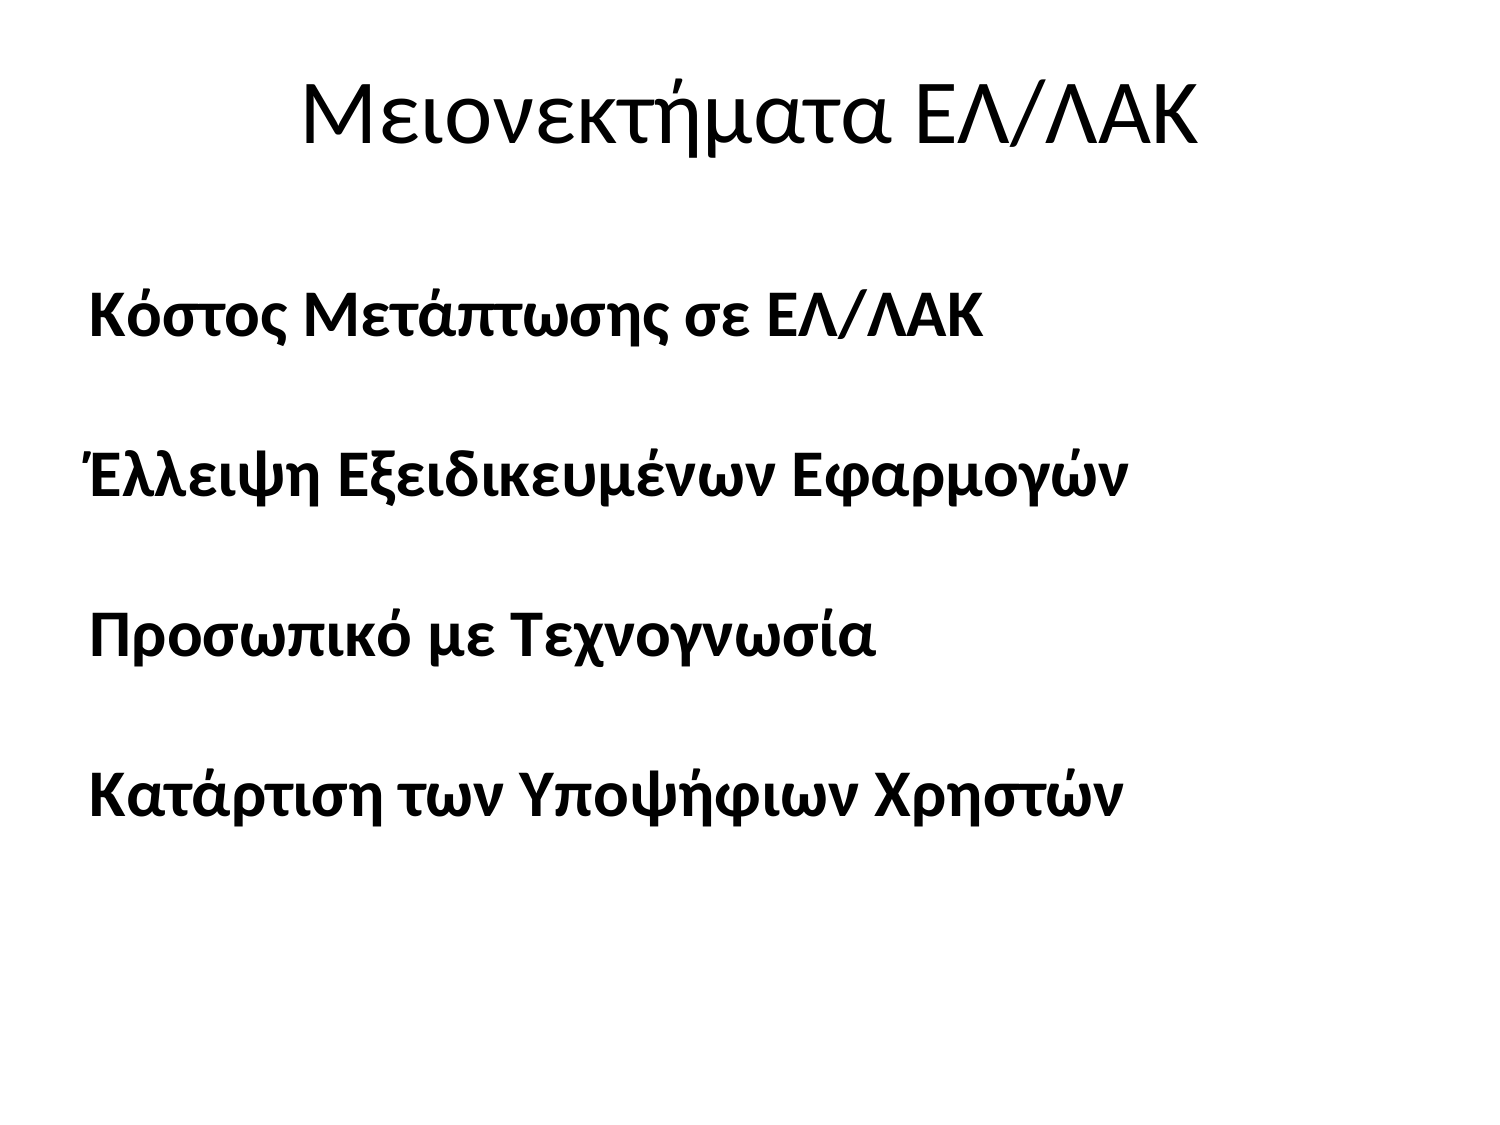

17/5/2013
Θεματα ΚτΠ/Γ
Μειονεκτήματα ΕΛ/ΛΑΚ
Κόστος Μετάπτωσης σε ΕΛ/ΛΑΚ
Έλλειψη Εξειδικευμένων Εφαρμογών
Προσωπικό με Τεχνογνωσία
Κατάρτιση των Υποψήφιων Χρηστών